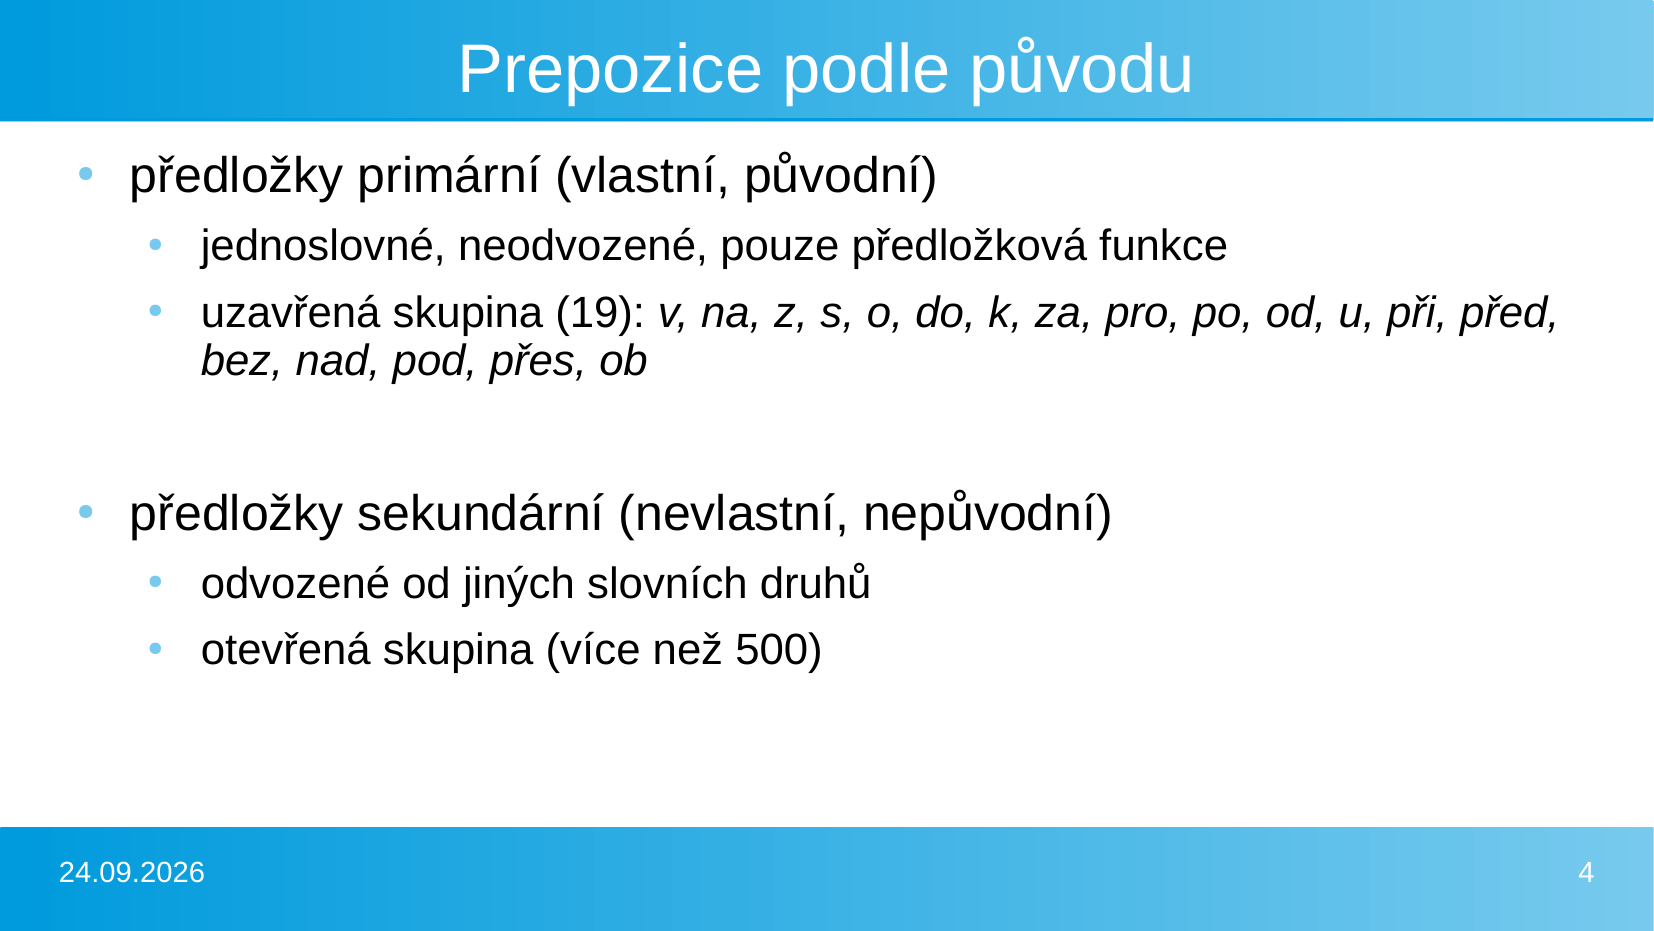

# Prepozice podle původu
předložky primární (vlastní, původní)
jednoslovné, neodvozené, pouze předložková funkce
uzavřená skupina (19): v, na, z, s, o, do, k, za, pro, po, od, u, při, před, bez, nad, pod, přes, ob
předložky sekundární (nevlastní, nepůvodní)
odvozené od jiných slovních druhů
otevřená skupina (více než 500)
4